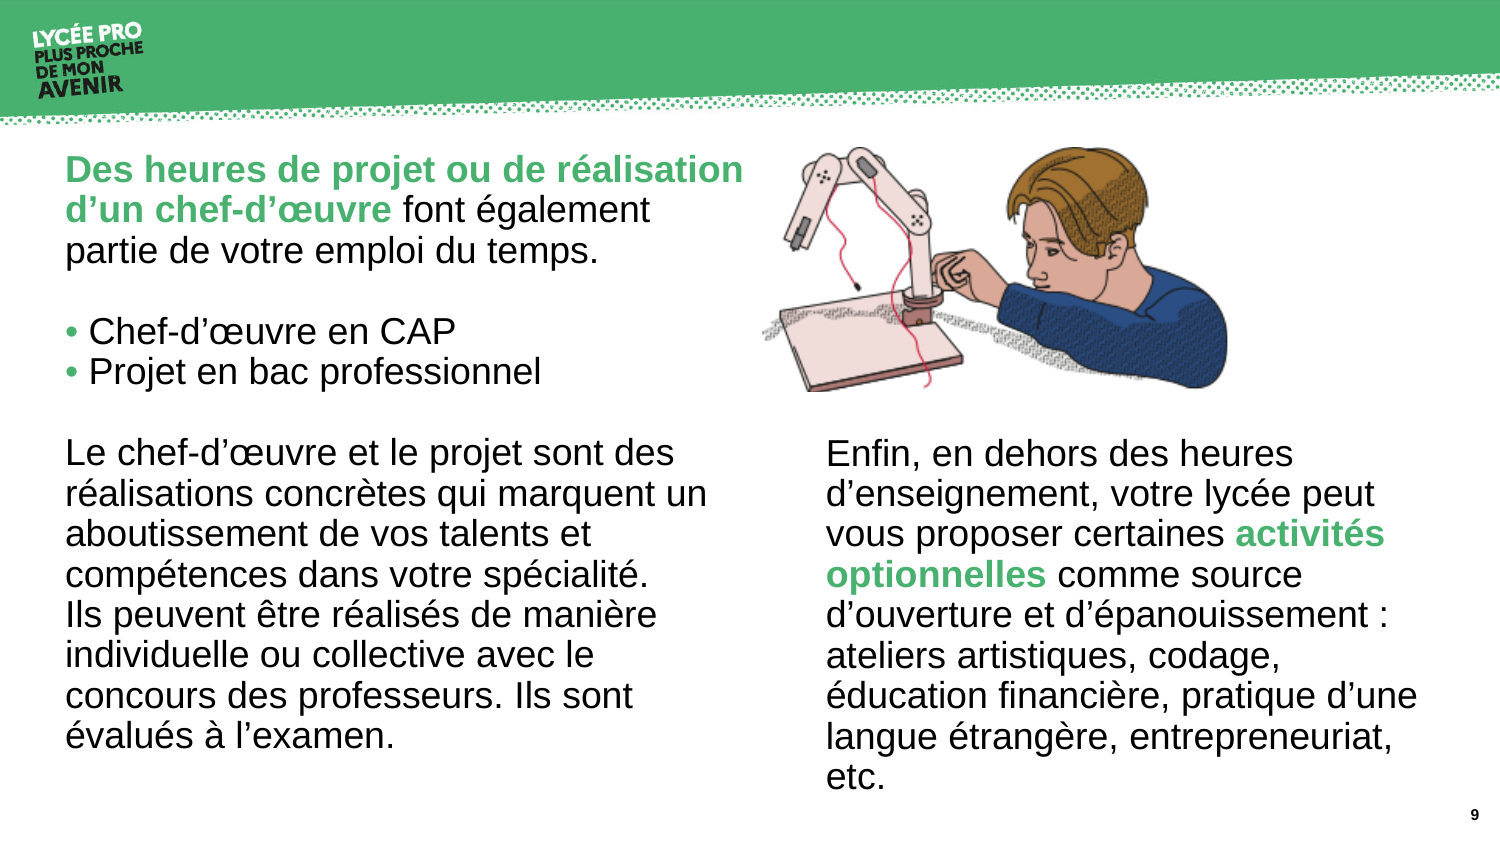

Des heures de projet ou de réalisation d’un chef-d’œuvre font également partie de votre emploi du temps.
• Chef-d’œuvre en CAP
• Projet en bac professionnel
Le chef-d’œuvre et le projet sont des réalisations concrètes qui marquent un aboutissement de vos talents et compétences dans votre spécialité.
Ils peuvent être réalisés de manière individuelle ou collective avec le concours des professeurs. Ils sont évalués à l’examen.
Enfin, en dehors des heures d’enseignement, votre lycée peut vous proposer certaines activités optionnelles comme source d’ouverture et d’épanouissement : ateliers artistiques, codage, éducation financière, pratique d’une langue étrangère, entrepreneuriat, etc.